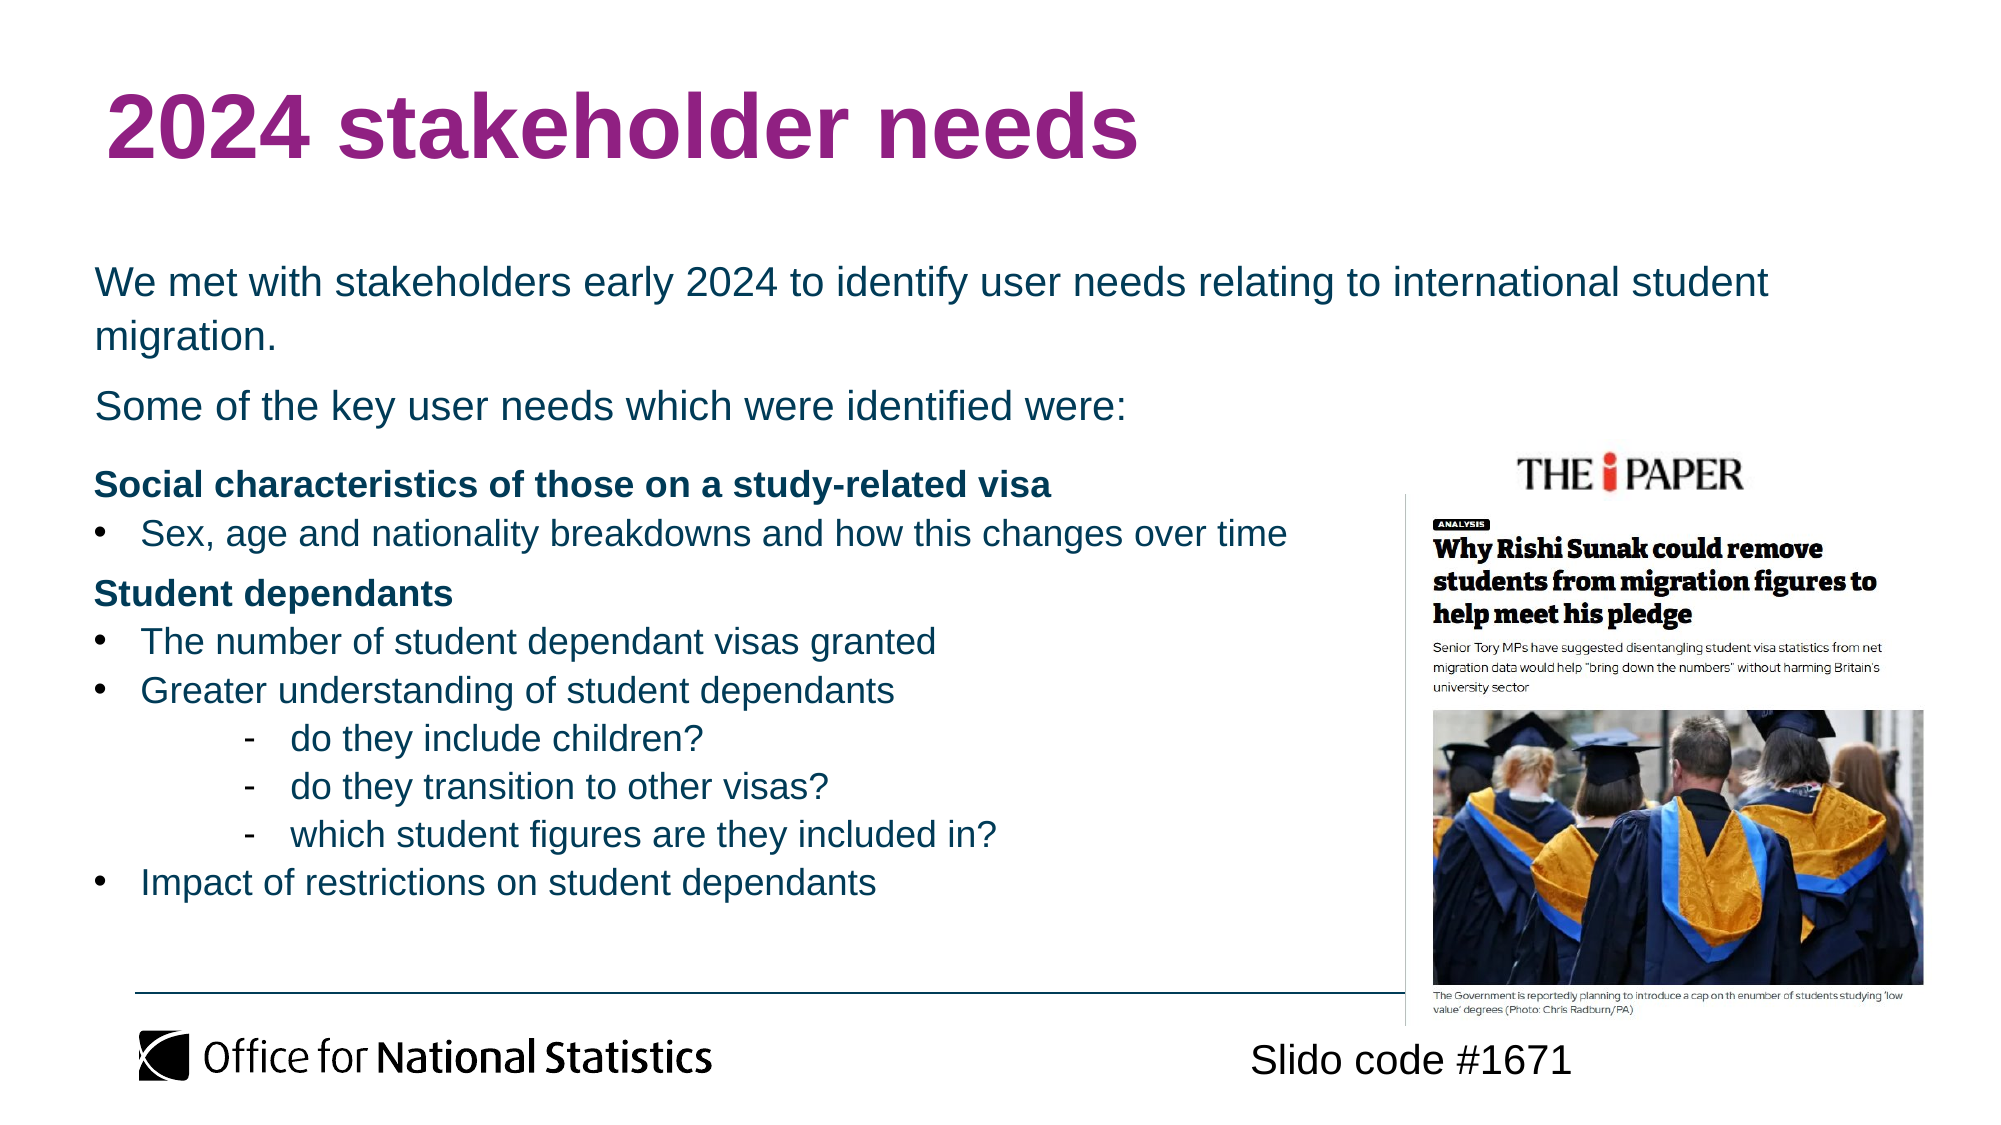

2024 stakeholder needs
We met with stakeholders early 2024 to identify user needs relating to international student migration.
Some of the key user needs which were identified were:
Social characteristics of those on a study-related visa
Sex, age and nationality breakdowns and how this changes over time
Student dependants
The number of student dependant visas granted
Greater understanding of student dependants
do they include children?
do they transition to other visas?
which student figures are they included in?
Impact of restrictions on student dependants
Slido code #1671